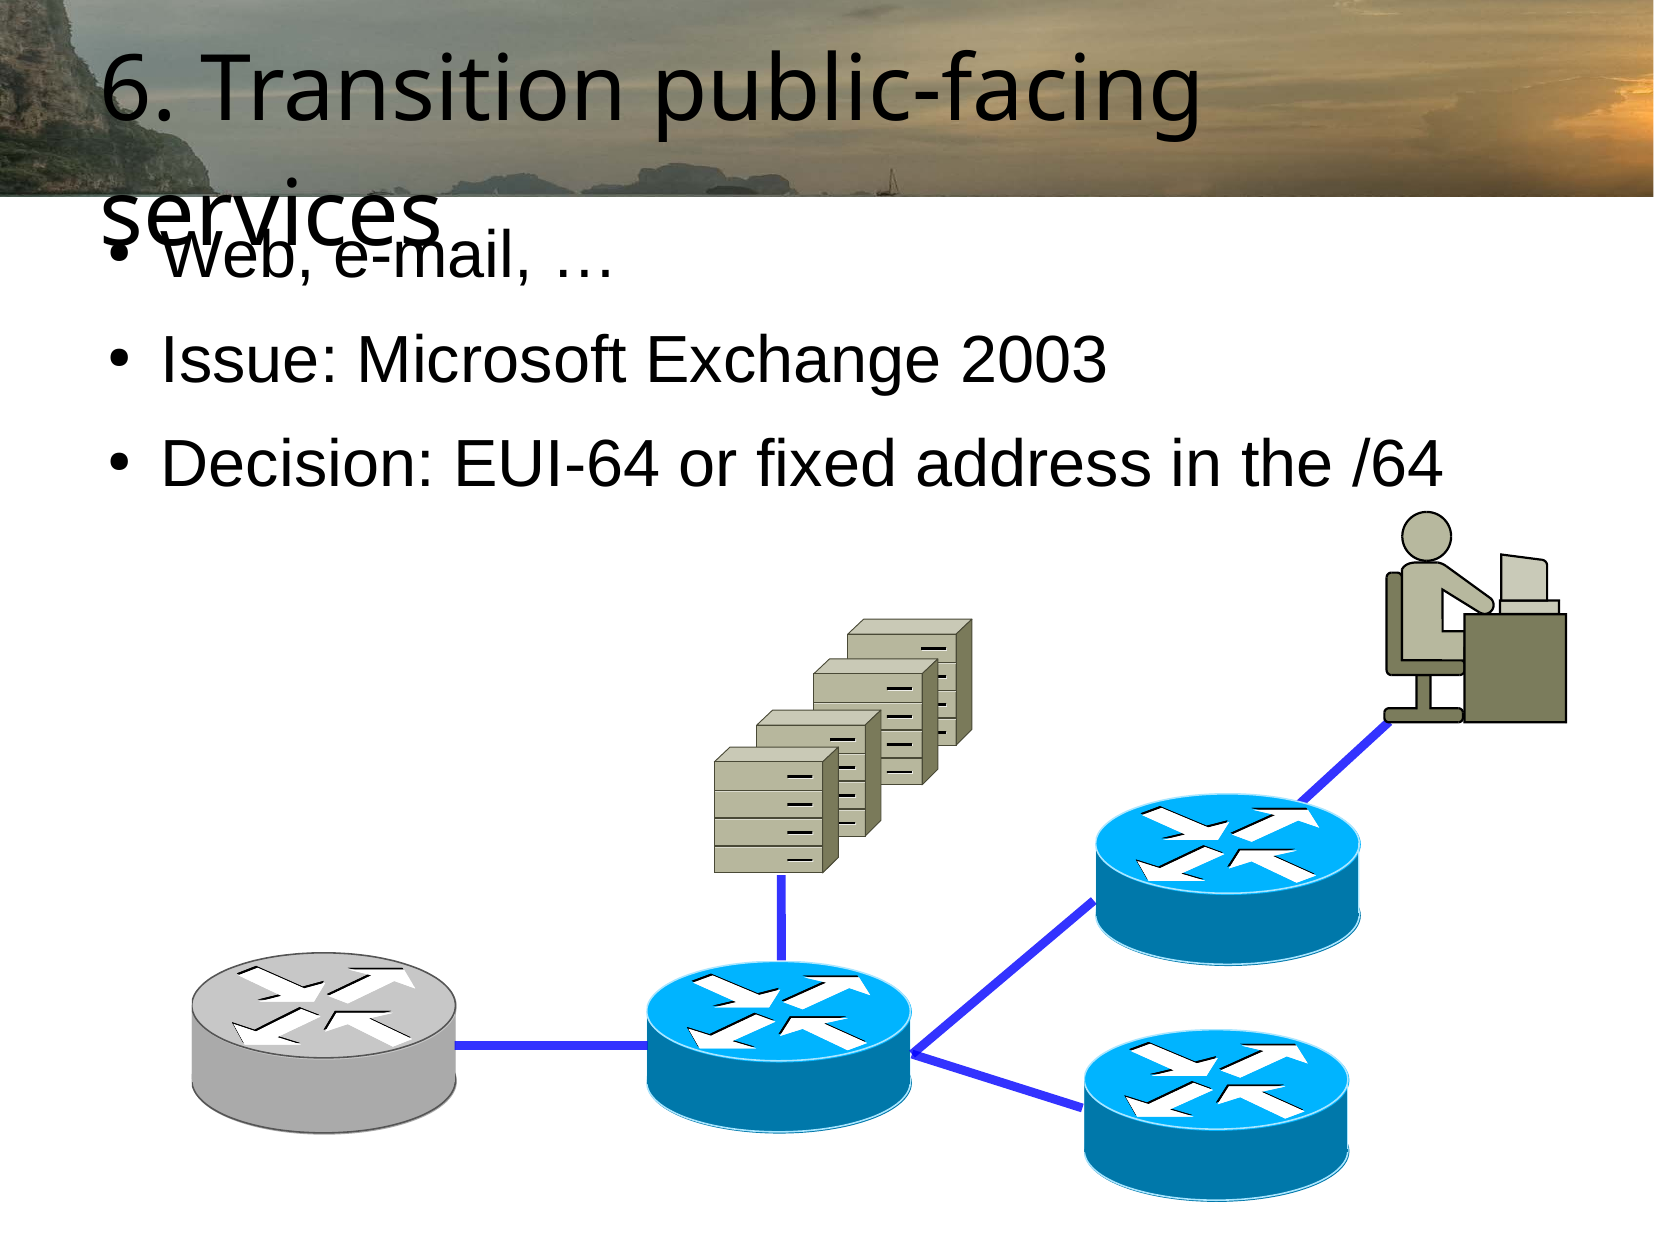

# 6. Transition public-facing services
Web, e-mail, …
Issue: Microsoft Exchange 2003
Decision: EUI-64 or fixed address in the /64